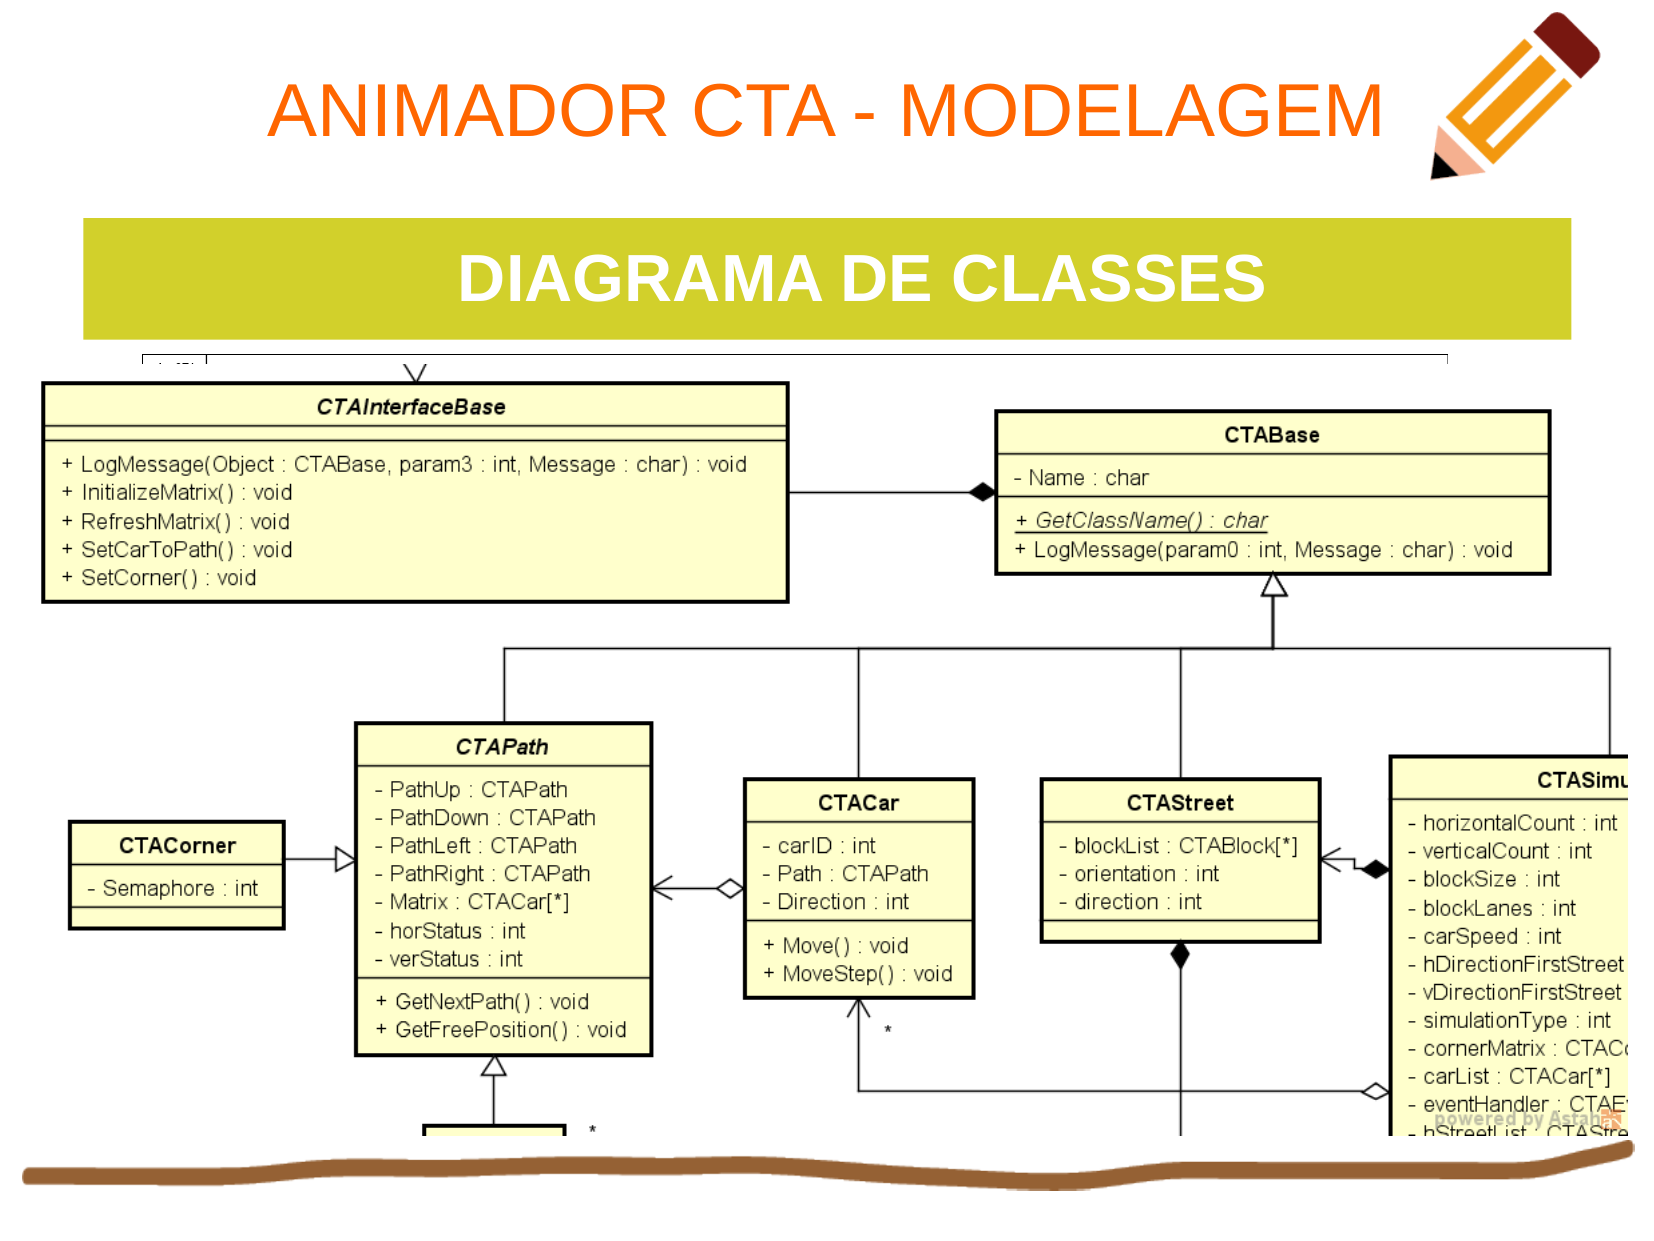

# ANIMADOR CTA - MODELAGEM
DIAGRAMA DE CLASSES